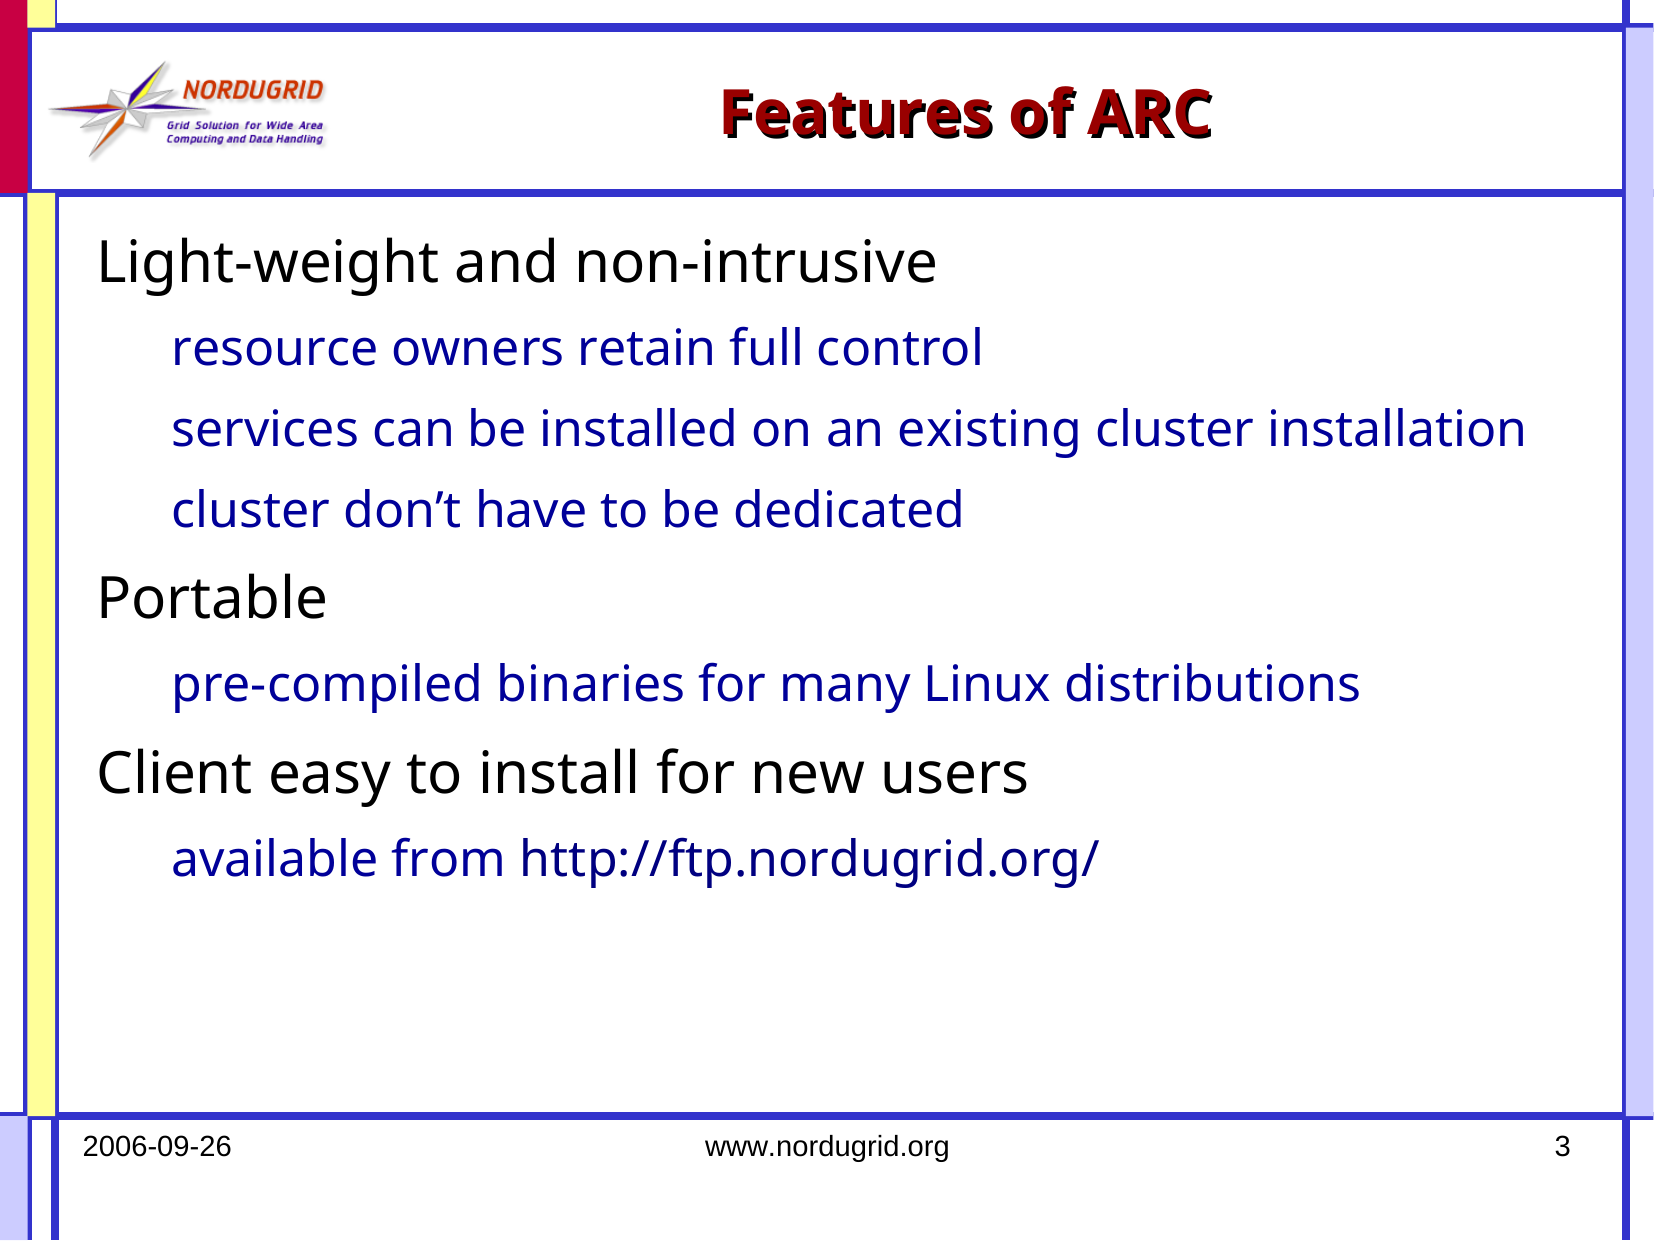

# Features of ARC
Light-weight and non-intrusive
resource owners retain full control
services can be installed on an existing cluster installation
cluster don’t have to be dedicated
Portable
pre-compiled binaries for many Linux distributions
Client easy to install for new users
available from http://ftp.nordugrid.org/
2006-09-26
www.nordugrid.org
3